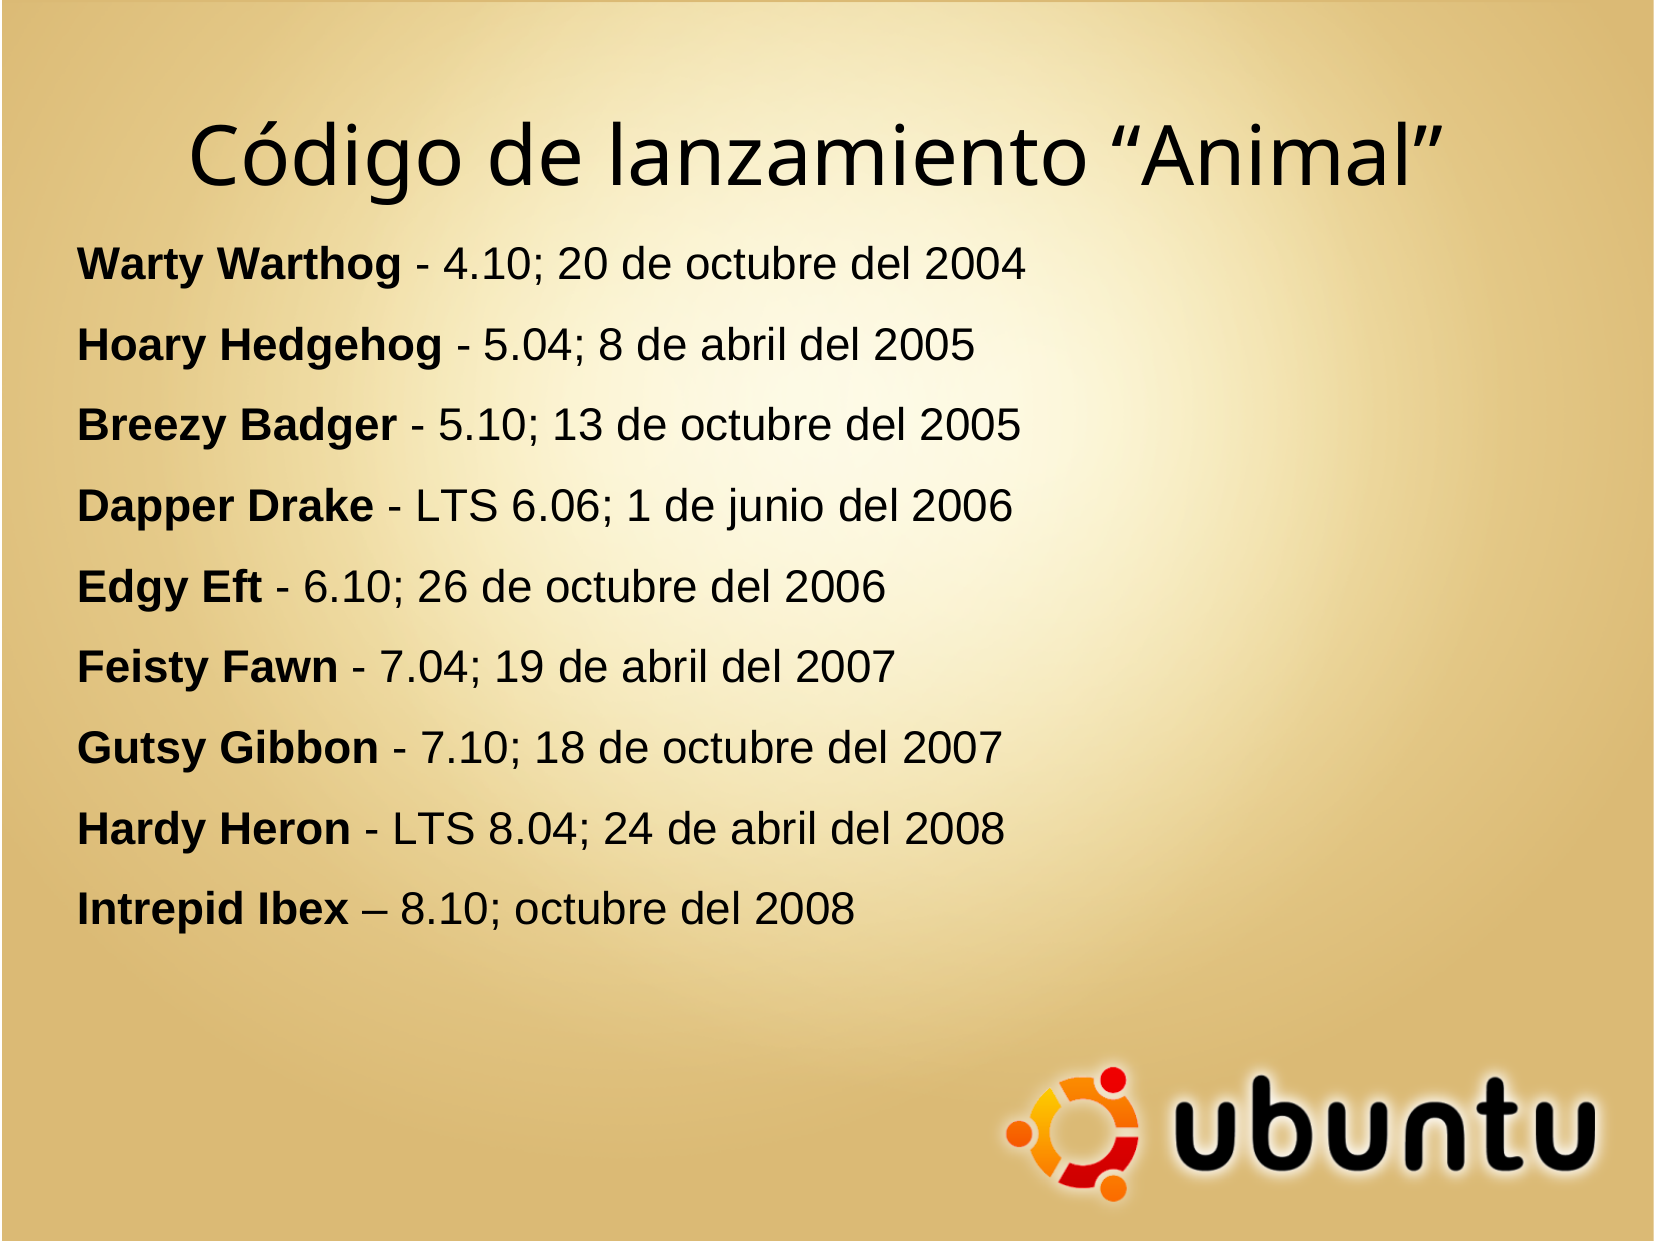

# Código de lanzamiento “Animal”
Warty Warthog - 4.10; 20 de octubre del 2004
Hoary Hedgehog - 5.04; 8 de abril del 2005
Breezy Badger - 5.10; 13 de octubre del 2005
Dapper Drake - LTS 6.06; 1 de junio del 2006
Edgy Eft - 6.10; 26 de octubre del 2006
Feisty Fawn - 7.04; 19 de abril del 2007
Gutsy Gibbon - 7.10; 18 de octubre del 2007
Hardy Heron - LTS 8.04; 24 de abril del 2008
Intrepid Ibex – 8.10; octubre del 2008